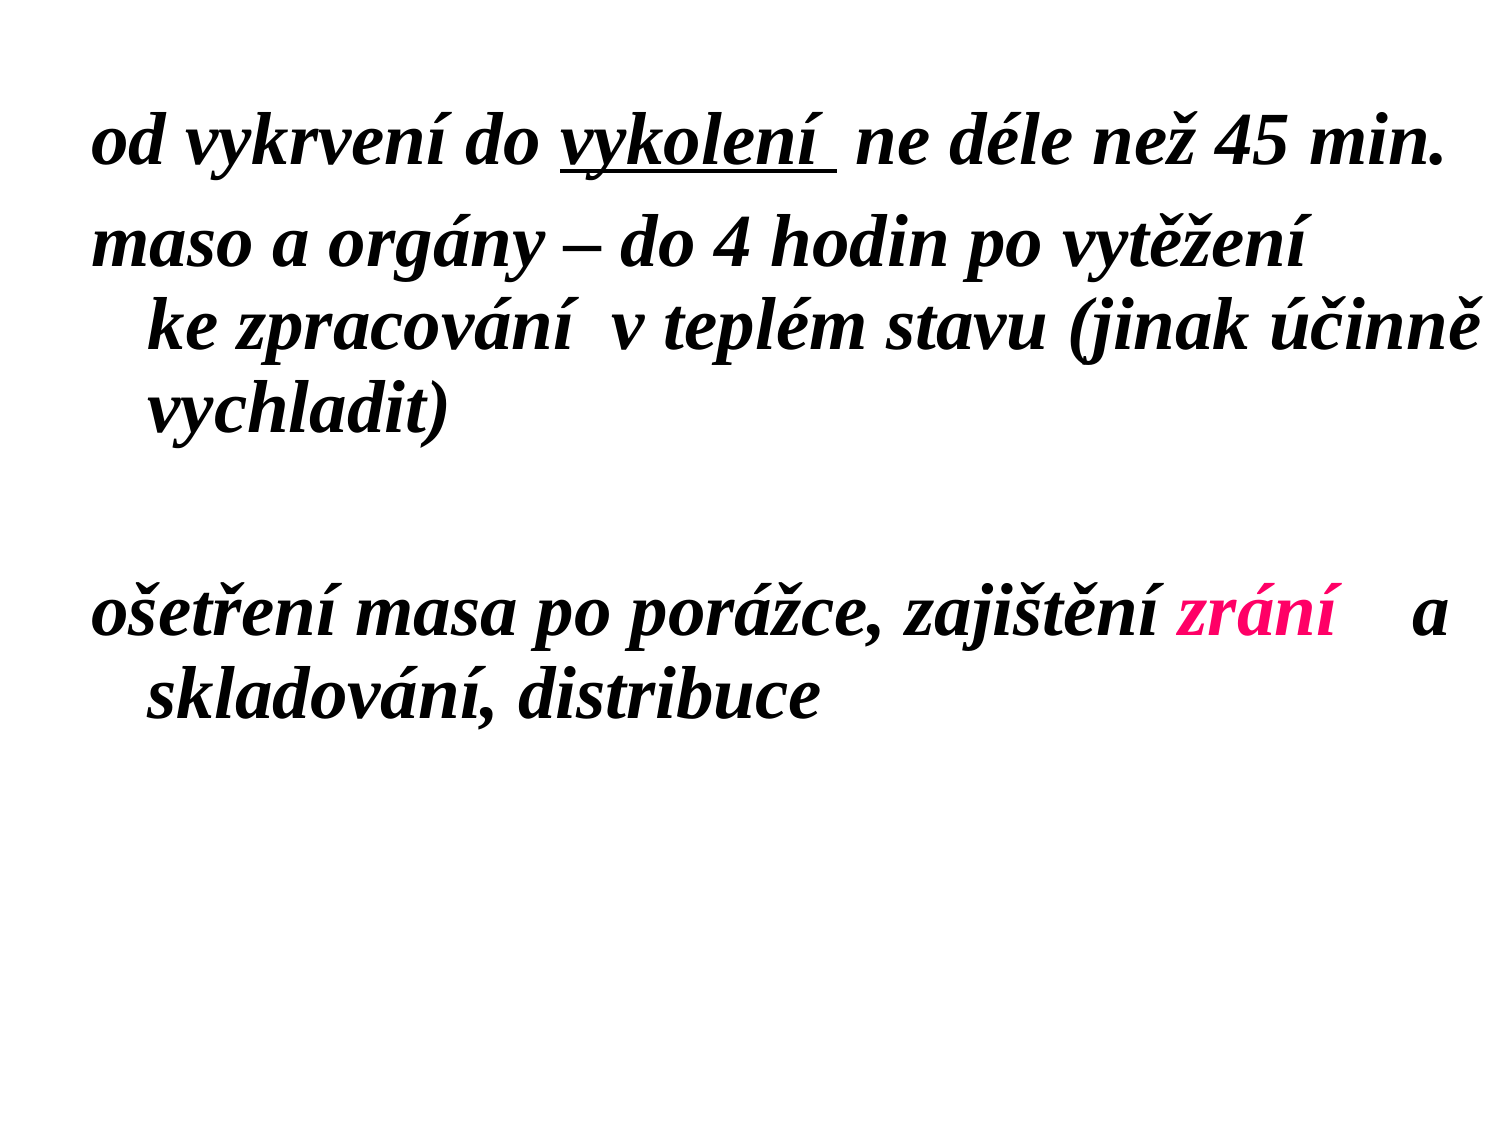

# od vykrvení do vykolení ne déle než 45 min.
maso a orgány – do 4 hodin po vytěžení ke zpracování v teplém stavu (jinak účinně vychladit)
ošetření masa po porážce, zajištění zrání a skladování, distribuce